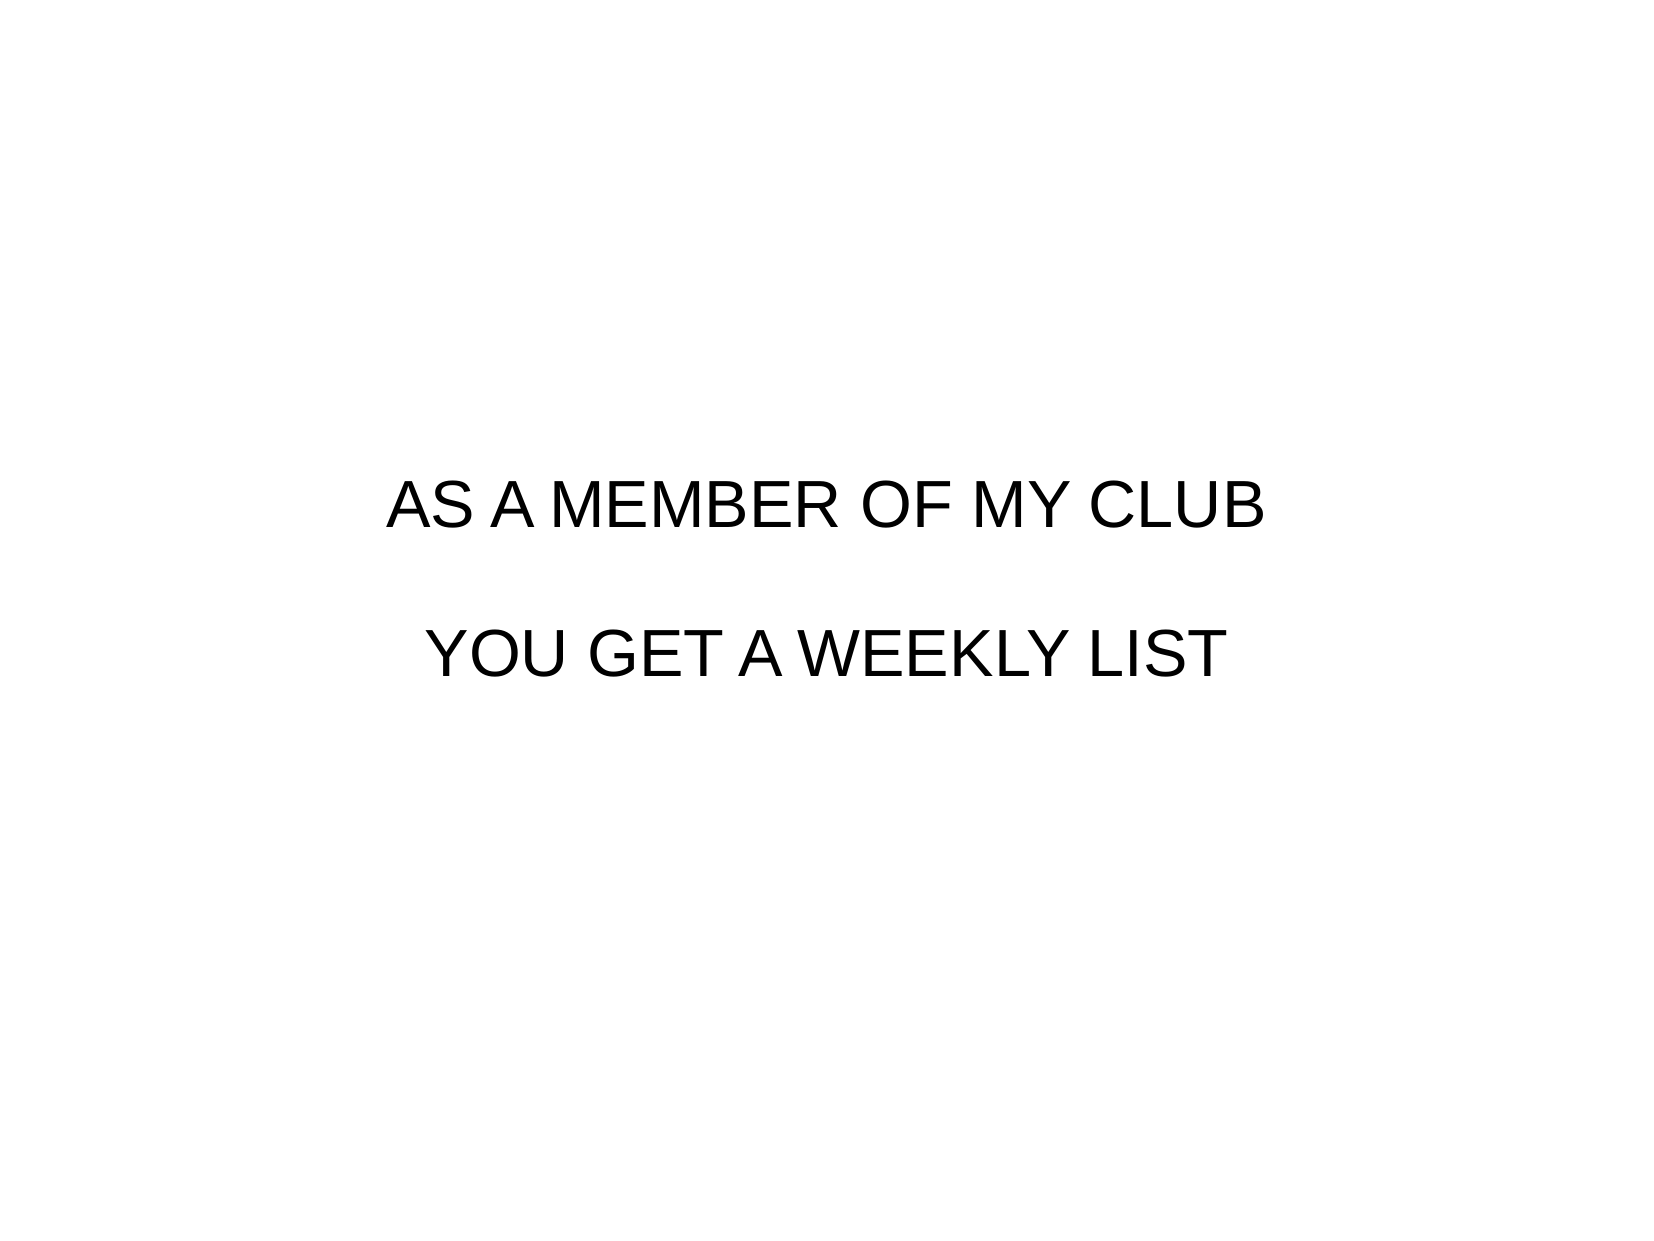

# AS A MEMBER OF MY CLUB
YOU GET A WEEKLY LIST